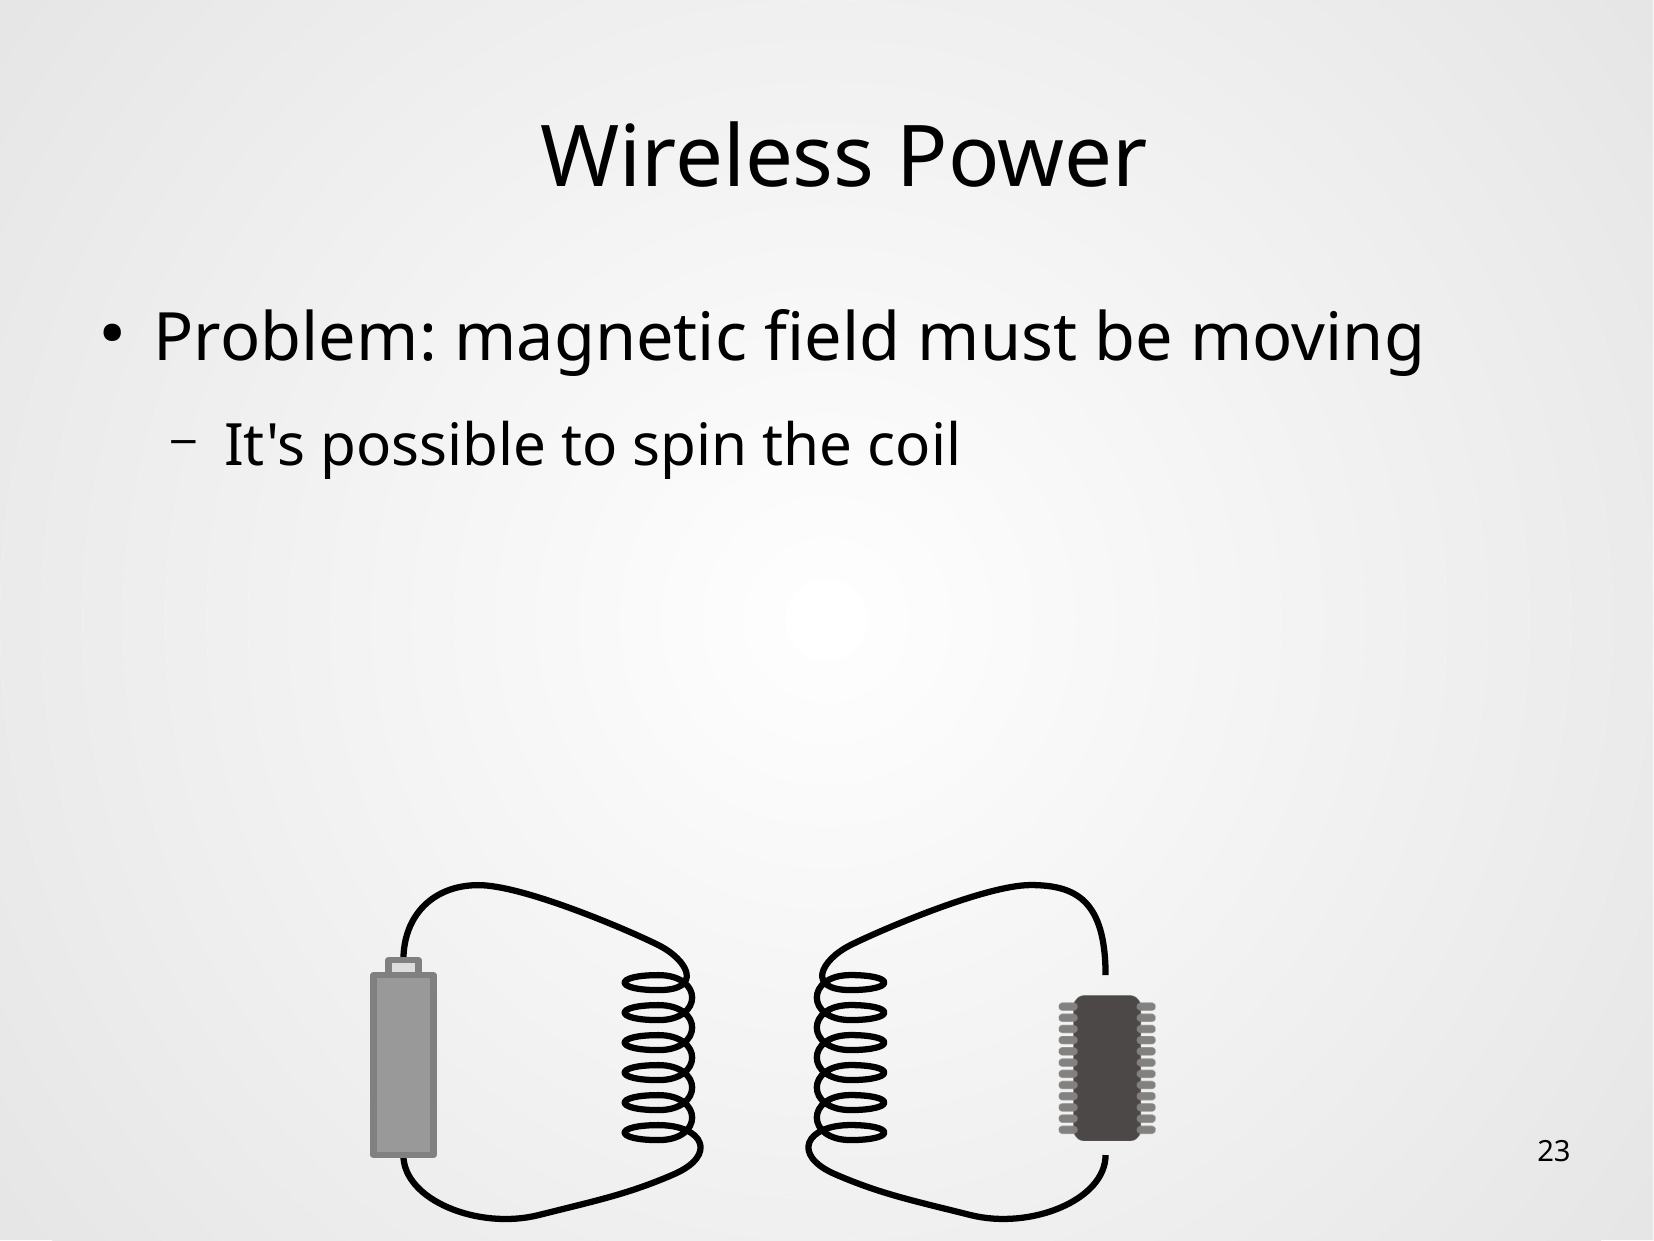

# Wireless Power
Problem: magnetic field must be moving
It's possible to spin the coil
23